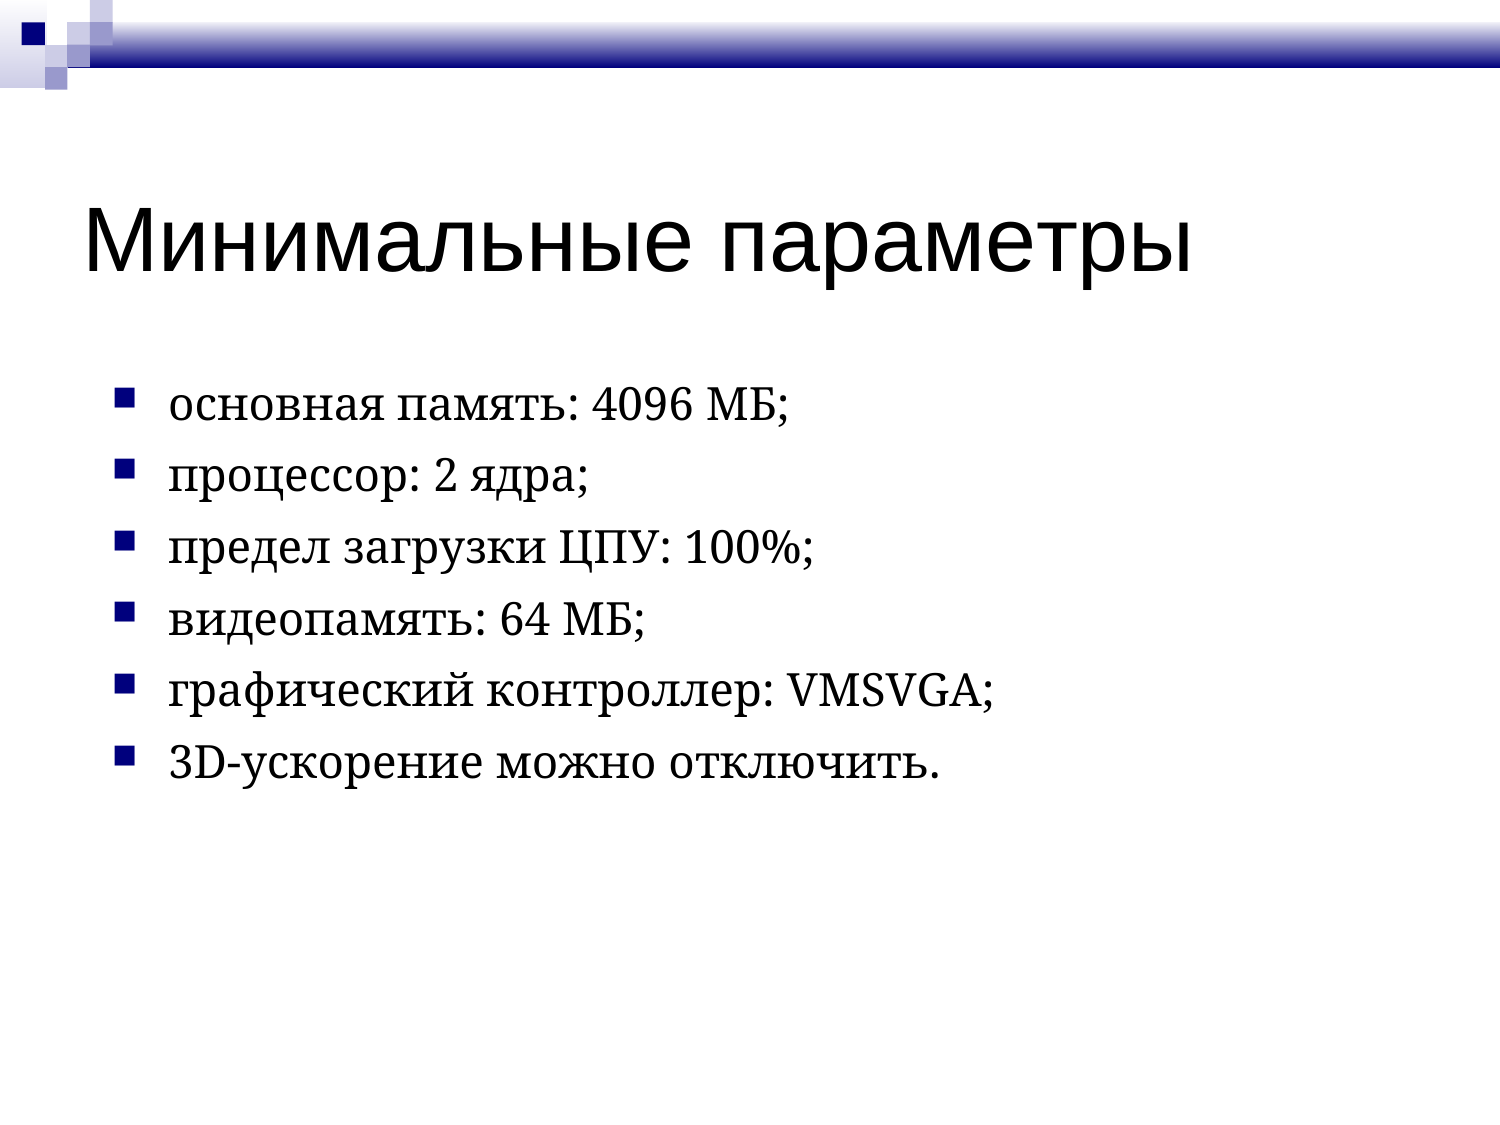

Минимальные параметры
# основная память: 4096 МБ;
процессор: 2 ядра;
предел загрузки ЦПУ: 100%;
видеопамять: 64 МБ;
графический контроллер: VMSVGA;
3D-ускорение можно отключить.